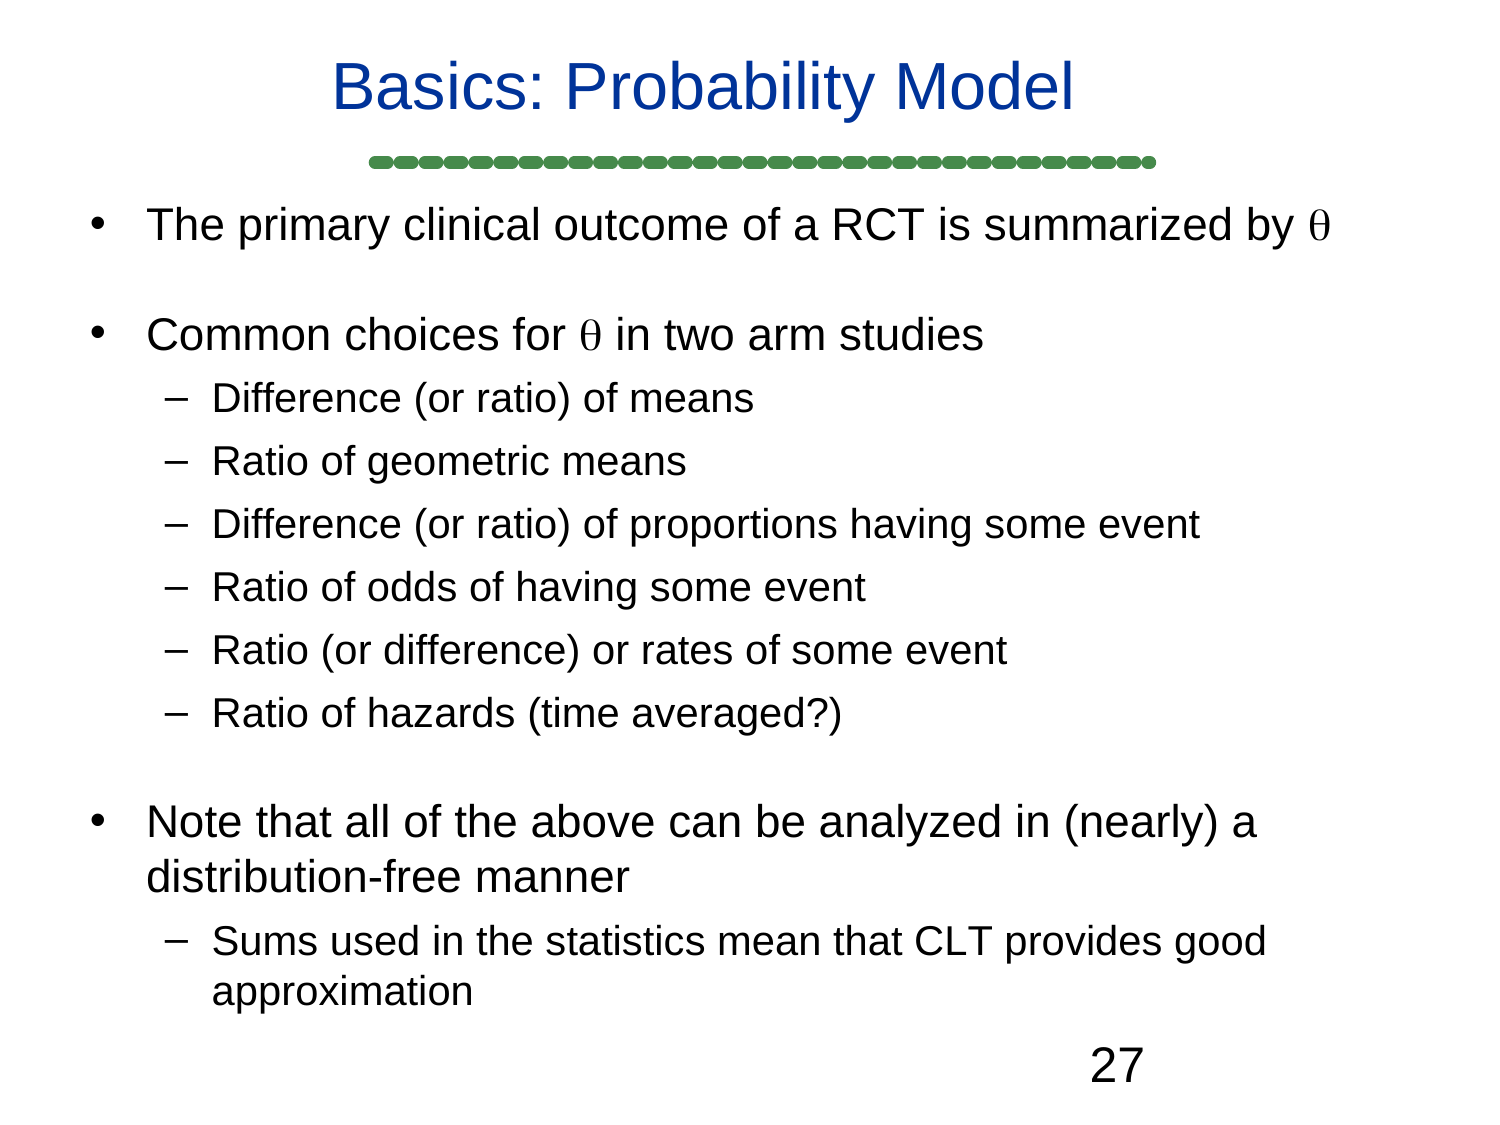

# Basics: Probability Model
The primary clinical outcome of a RCT is summarized by 
Common choices for  in two arm studies
Difference (or ratio) of means
Ratio of geometric means
Difference (or ratio) of proportions having some event
Ratio of odds of having some event
Ratio (or difference) or rates of some event
Ratio of hazards (time averaged?)
Note that all of the above can be analyzed in (nearly) a distribution-free manner
Sums used in the statistics mean that CLT provides good approximation
27